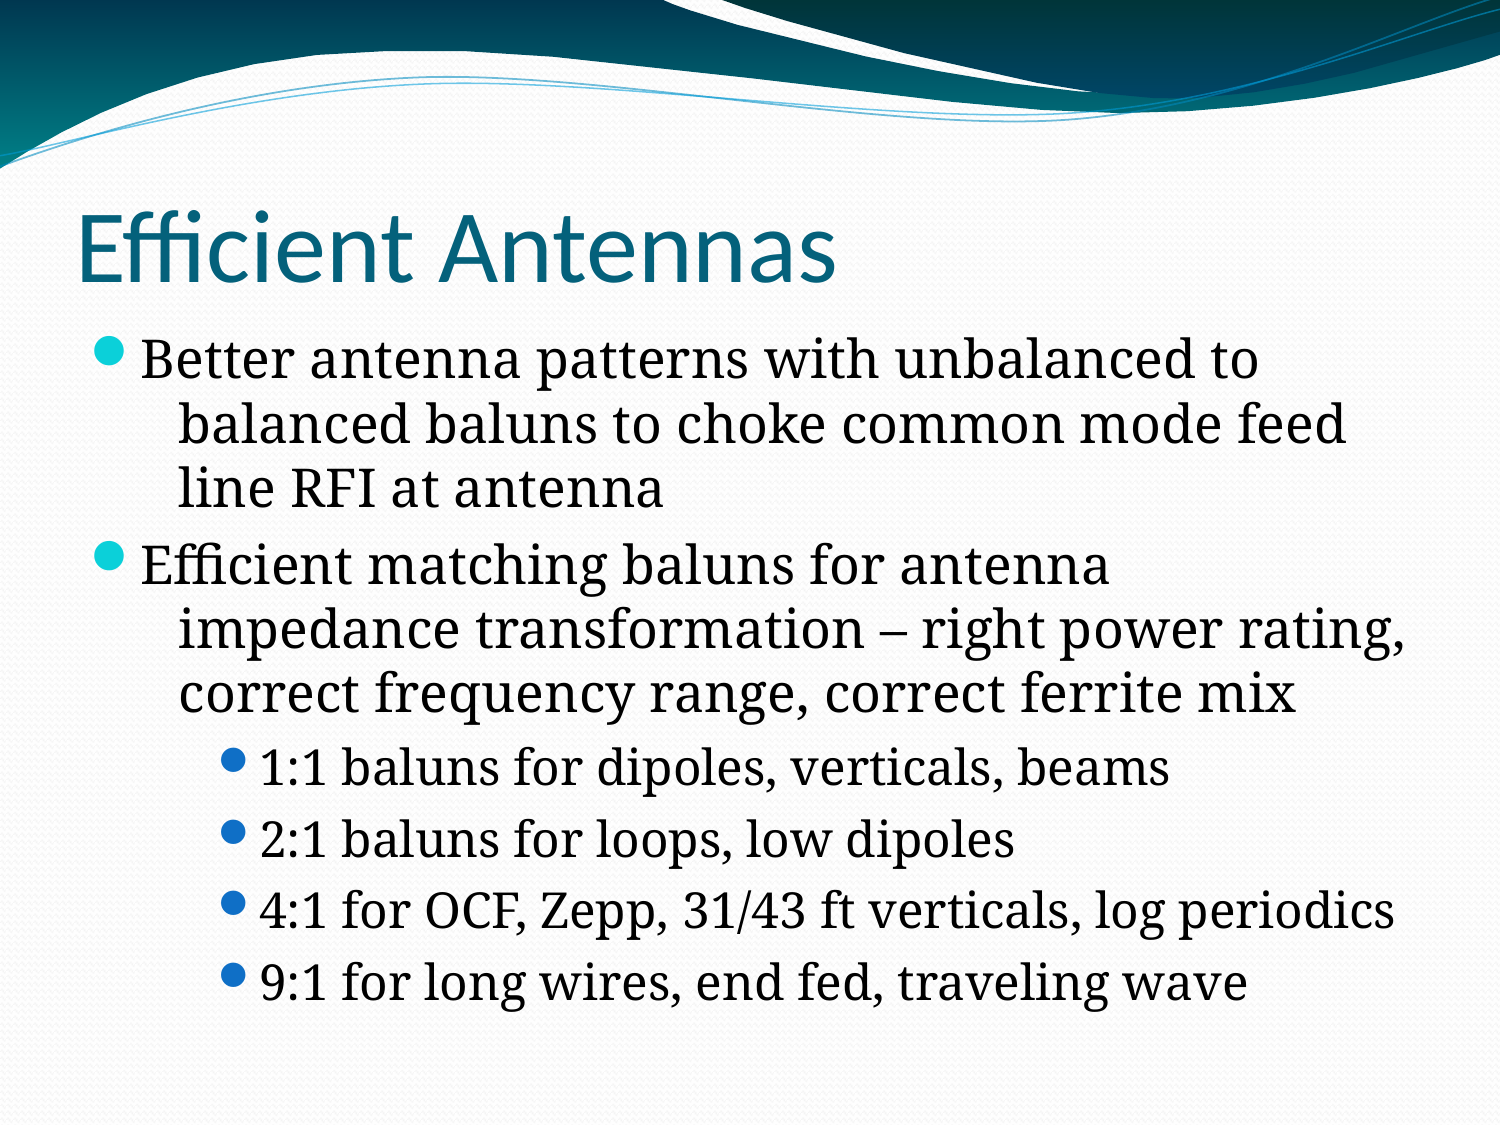

# Efficient Antennas
Better antenna patterns with unbalanced to balanced baluns to choke common mode feed line RFI at antenna
Efficient matching baluns for antenna impedance transformation – right power rating, correct frequency range, correct ferrite mix
1:1 baluns for dipoles, verticals, beams
2:1 baluns for loops, low dipoles
4:1 for OCF, Zepp, 31/43 ft verticals, log periodics
9:1 for long wires, end fed, traveling wave